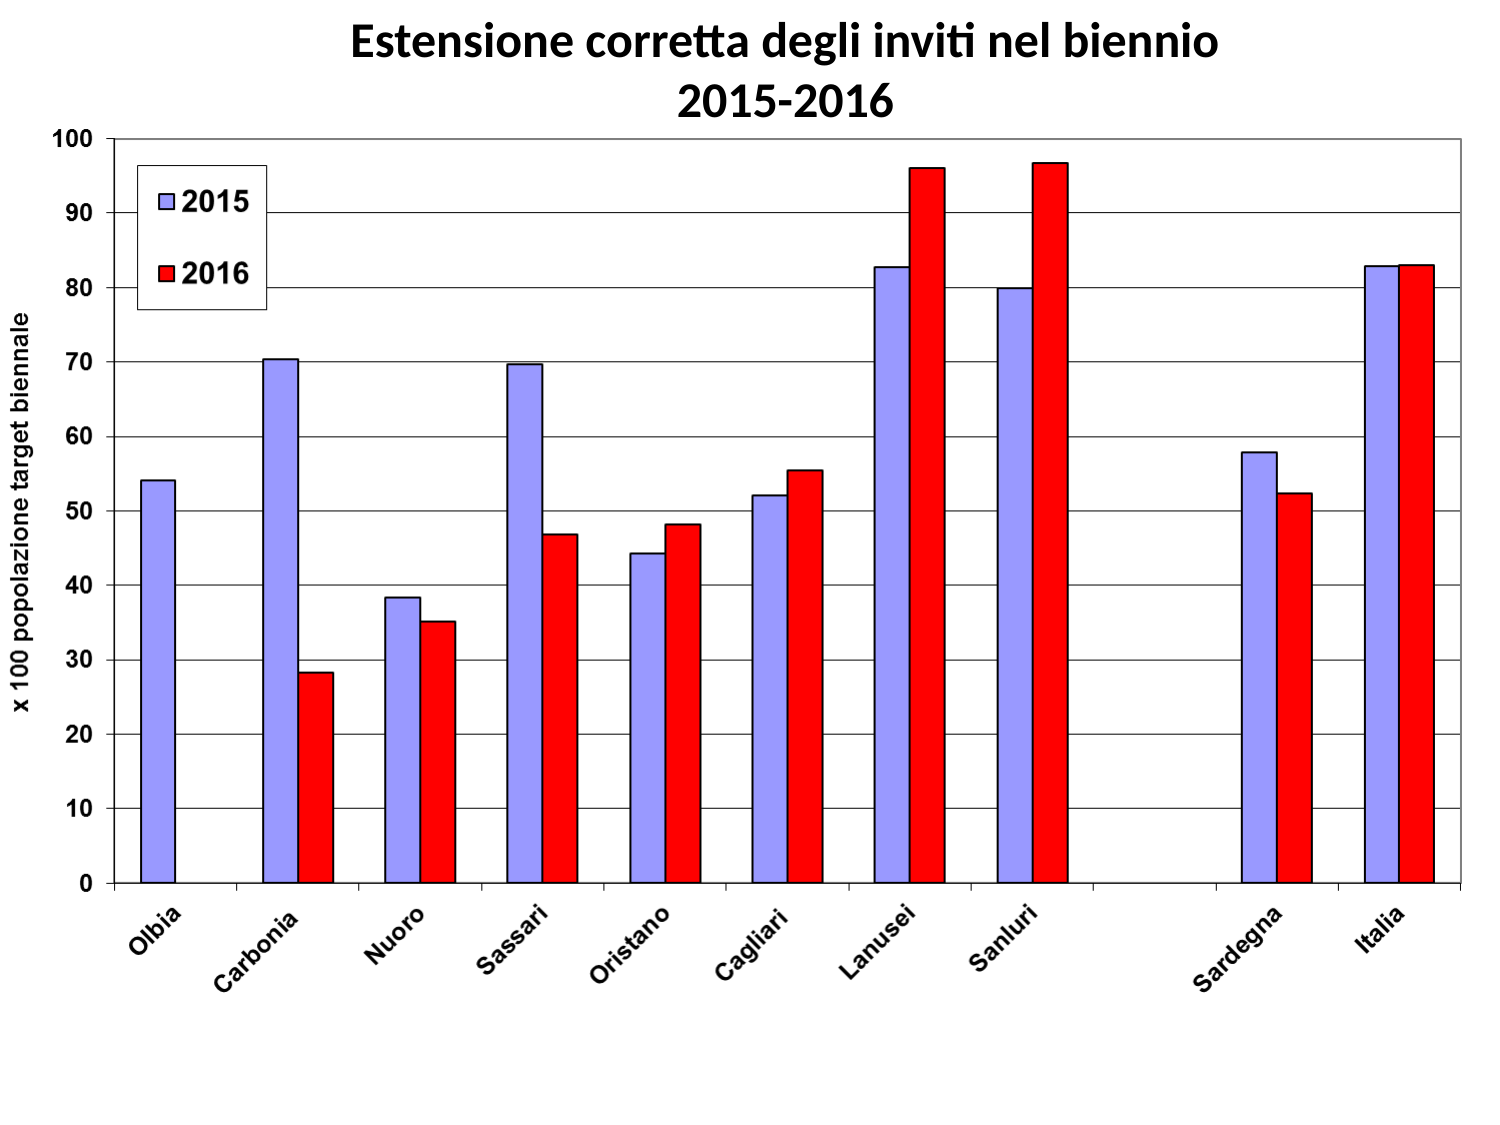

Estensione corretta degli inviti nel biennio 2015-2016